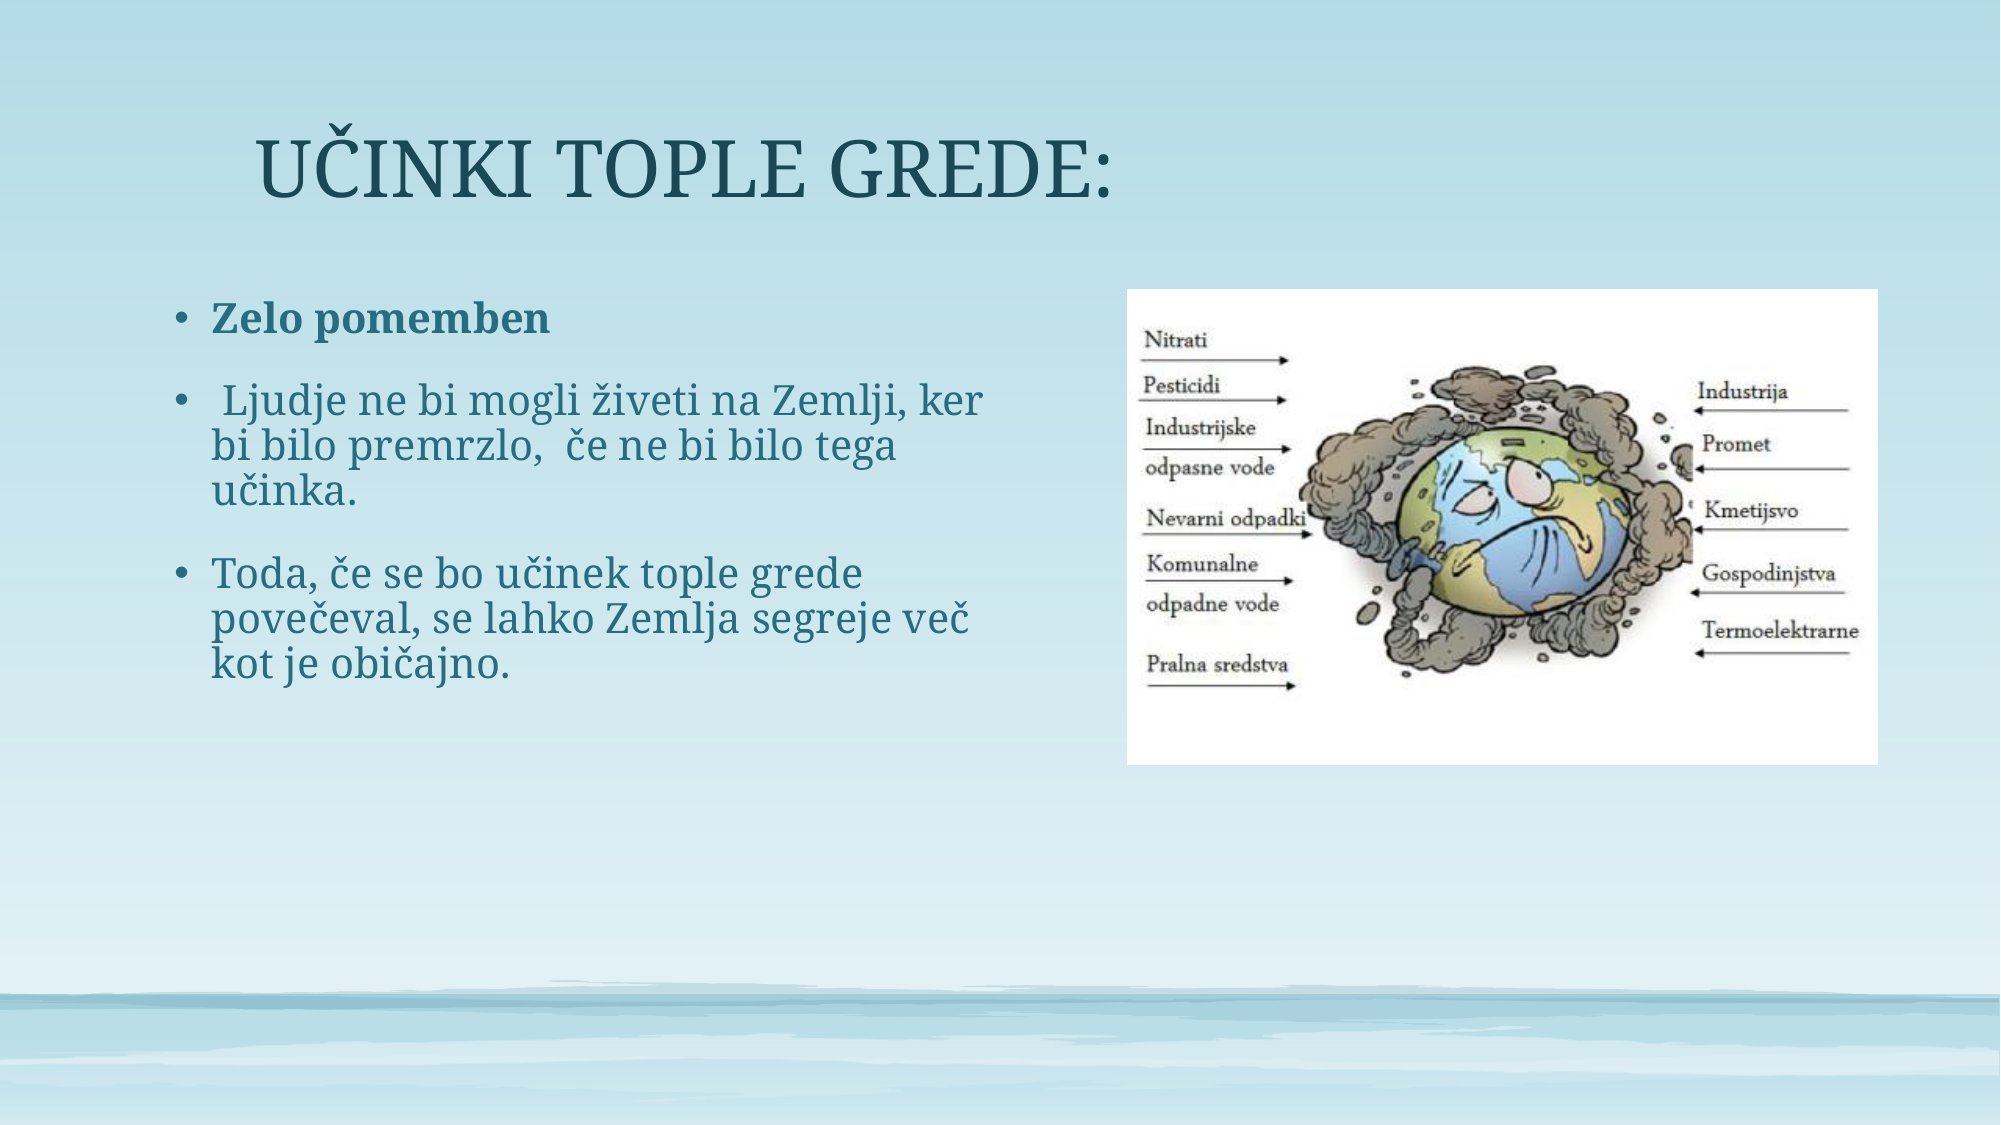

# UČINKI TOPLE GREDE:
Zelo pomemben
 Ljudje ne bi mogli živeti na Zemlji, ker bi bilo premrzlo, če ne bi bilo tega učinka.
Toda, če se bo učinek tople grede povečeval, se lahko Zemlja segreje več kot je običajno.